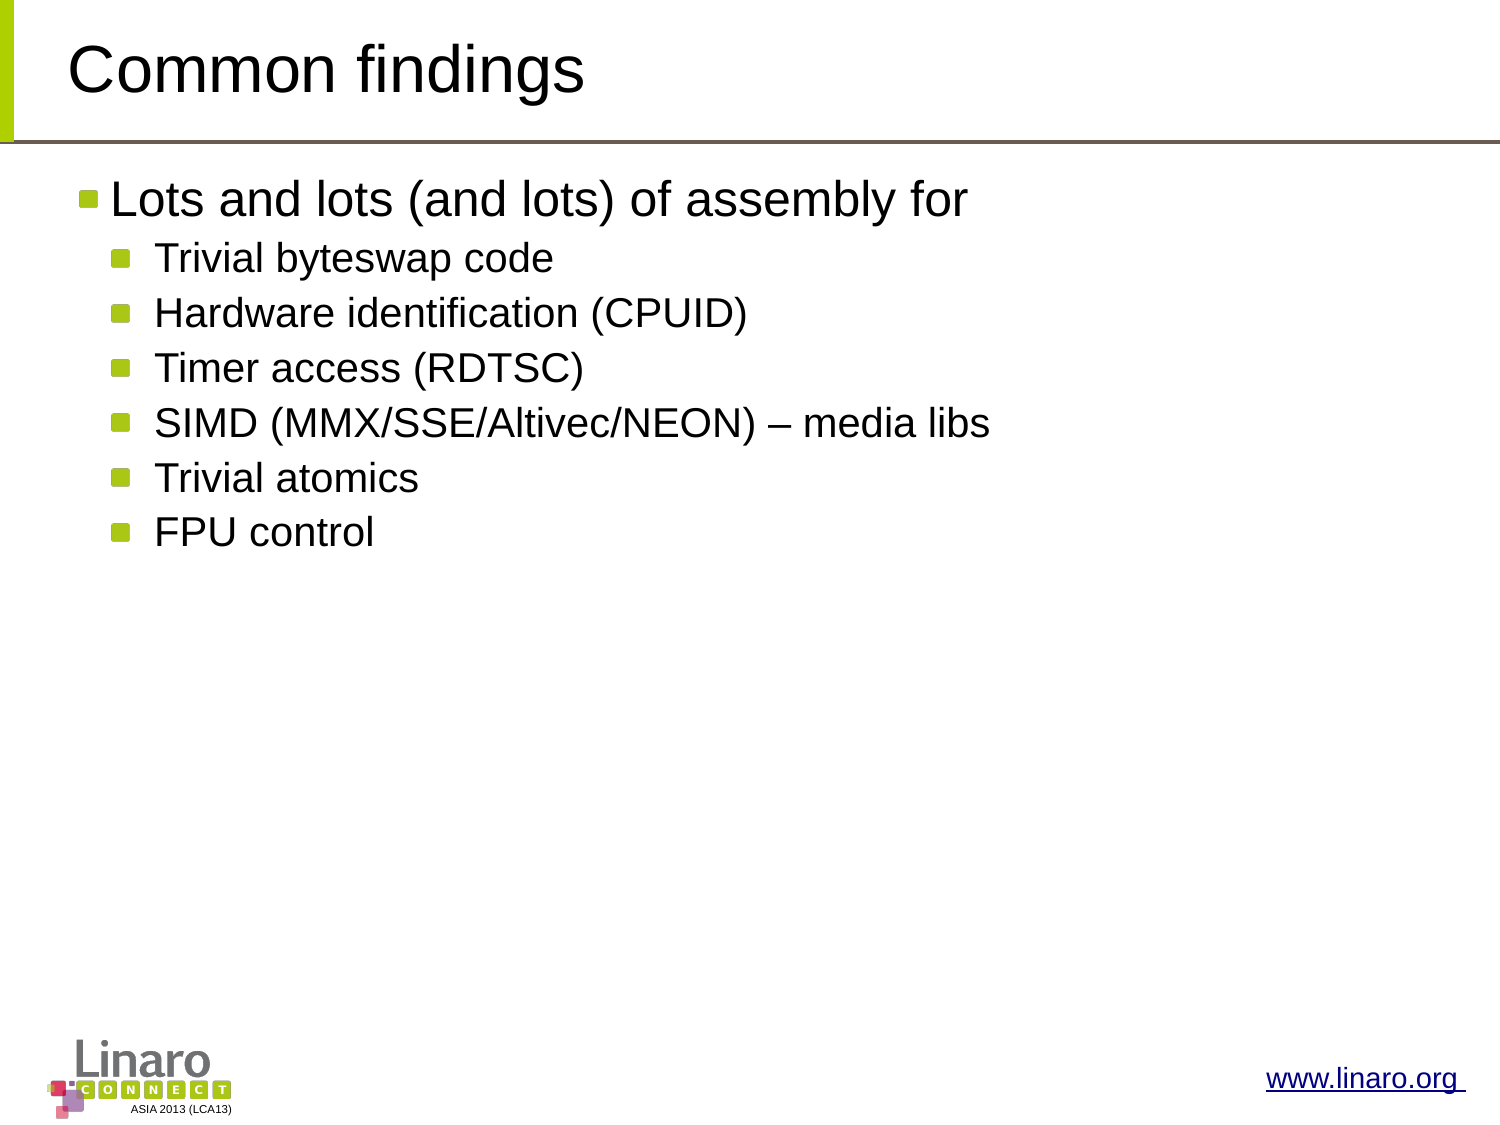

# Common findings
Lots and lots (and lots) of assembly for
Trivial byteswap code
Hardware identification (CPUID)
Timer access (RDTSC)
SIMD (MMX/SSE/Altivec/NEON) – media libs
Trivial atomics
FPU control